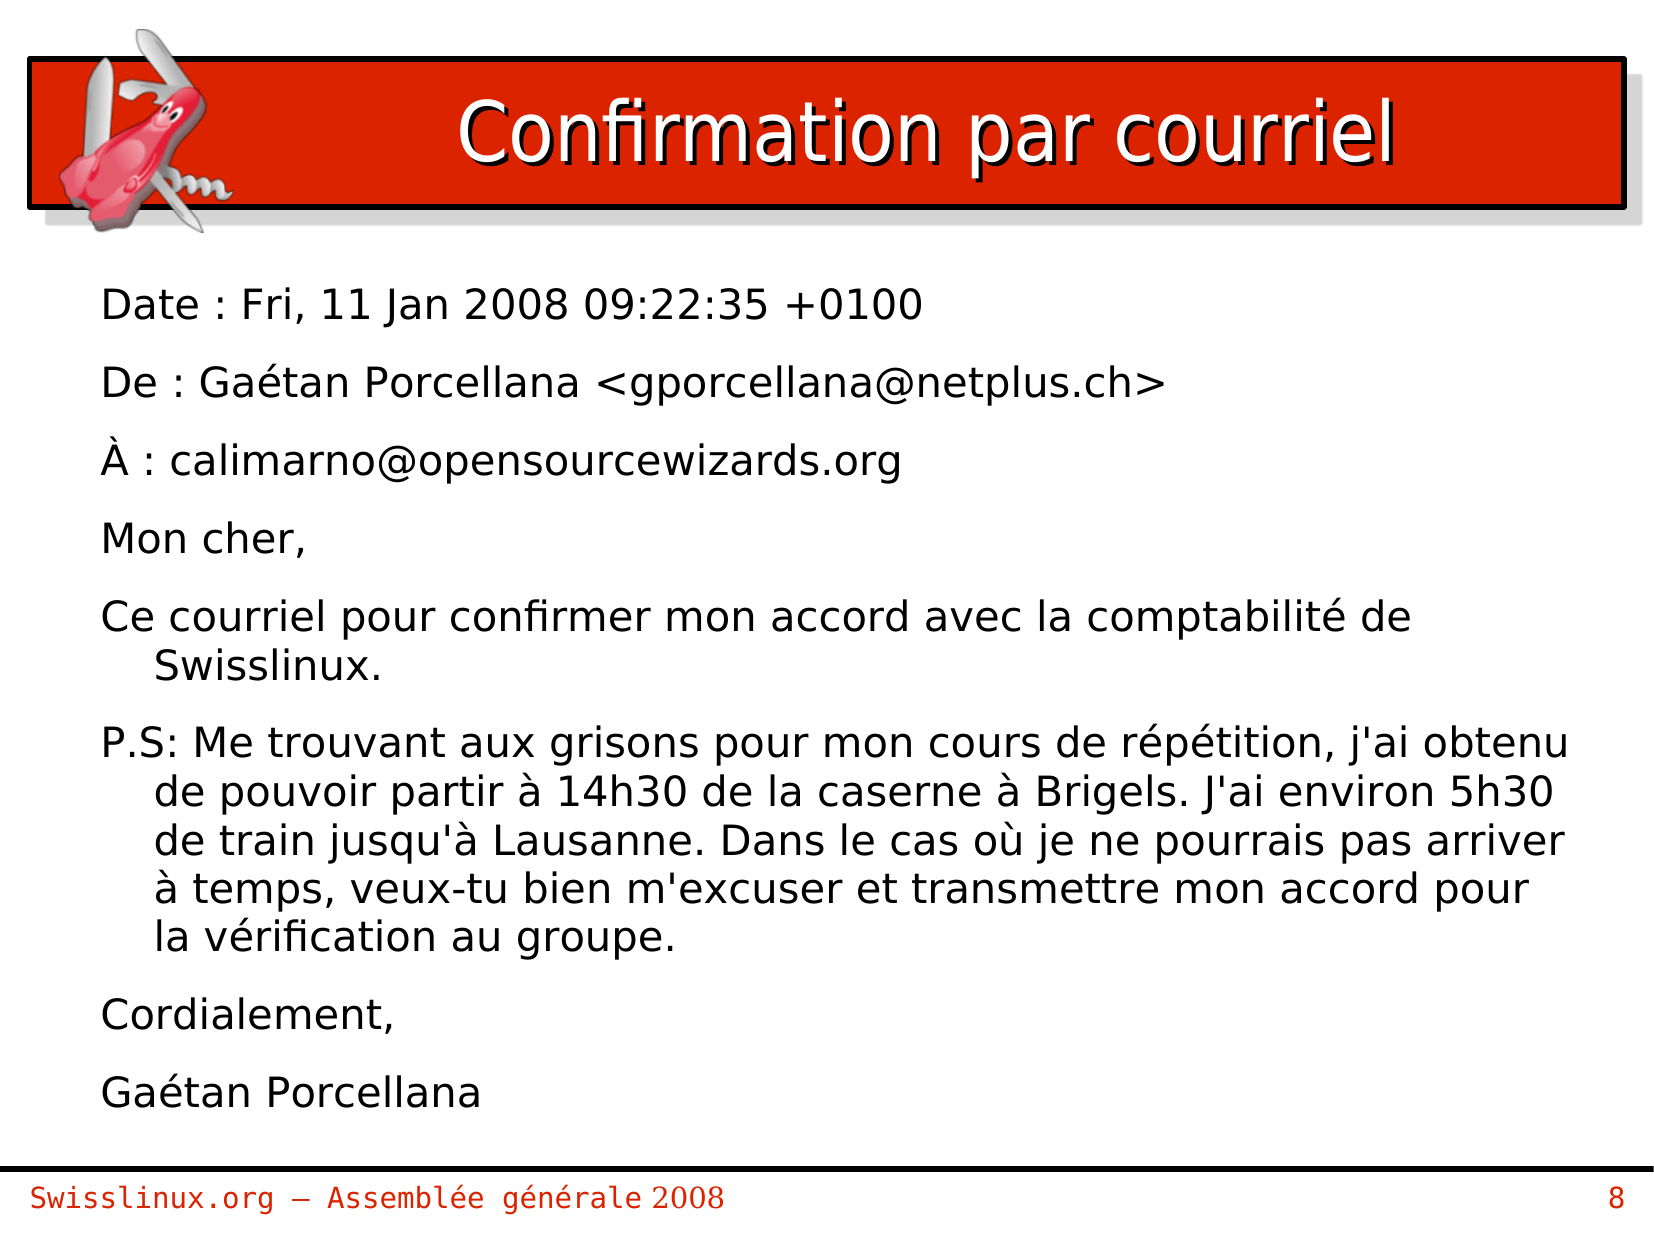

# Confirmation par courriel
Date : Fri, 11 Jan 2008 09:22:35 +0100
De : Gaétan Porcellana <gporcellana@netplus.ch>
À : calimarno@opensourcewizards.org
Mon cher,
Ce courriel pour confirmer mon accord avec la comptabilité de Swisslinux.
P.S: Me trouvant aux grisons pour mon cours de répétition, j'ai obtenu de pouvoir partir à 14h30 de la caserne à Brigels. J'ai environ 5h30 de train jusqu'à Lausanne. Dans le cas où je ne pourrais pas arriver à temps, veux-tu bien m'excuser et transmettre mon accord pour la vérification au groupe.
Cordialement,
Gaétan Porcellana
26 Janvier 2007
8